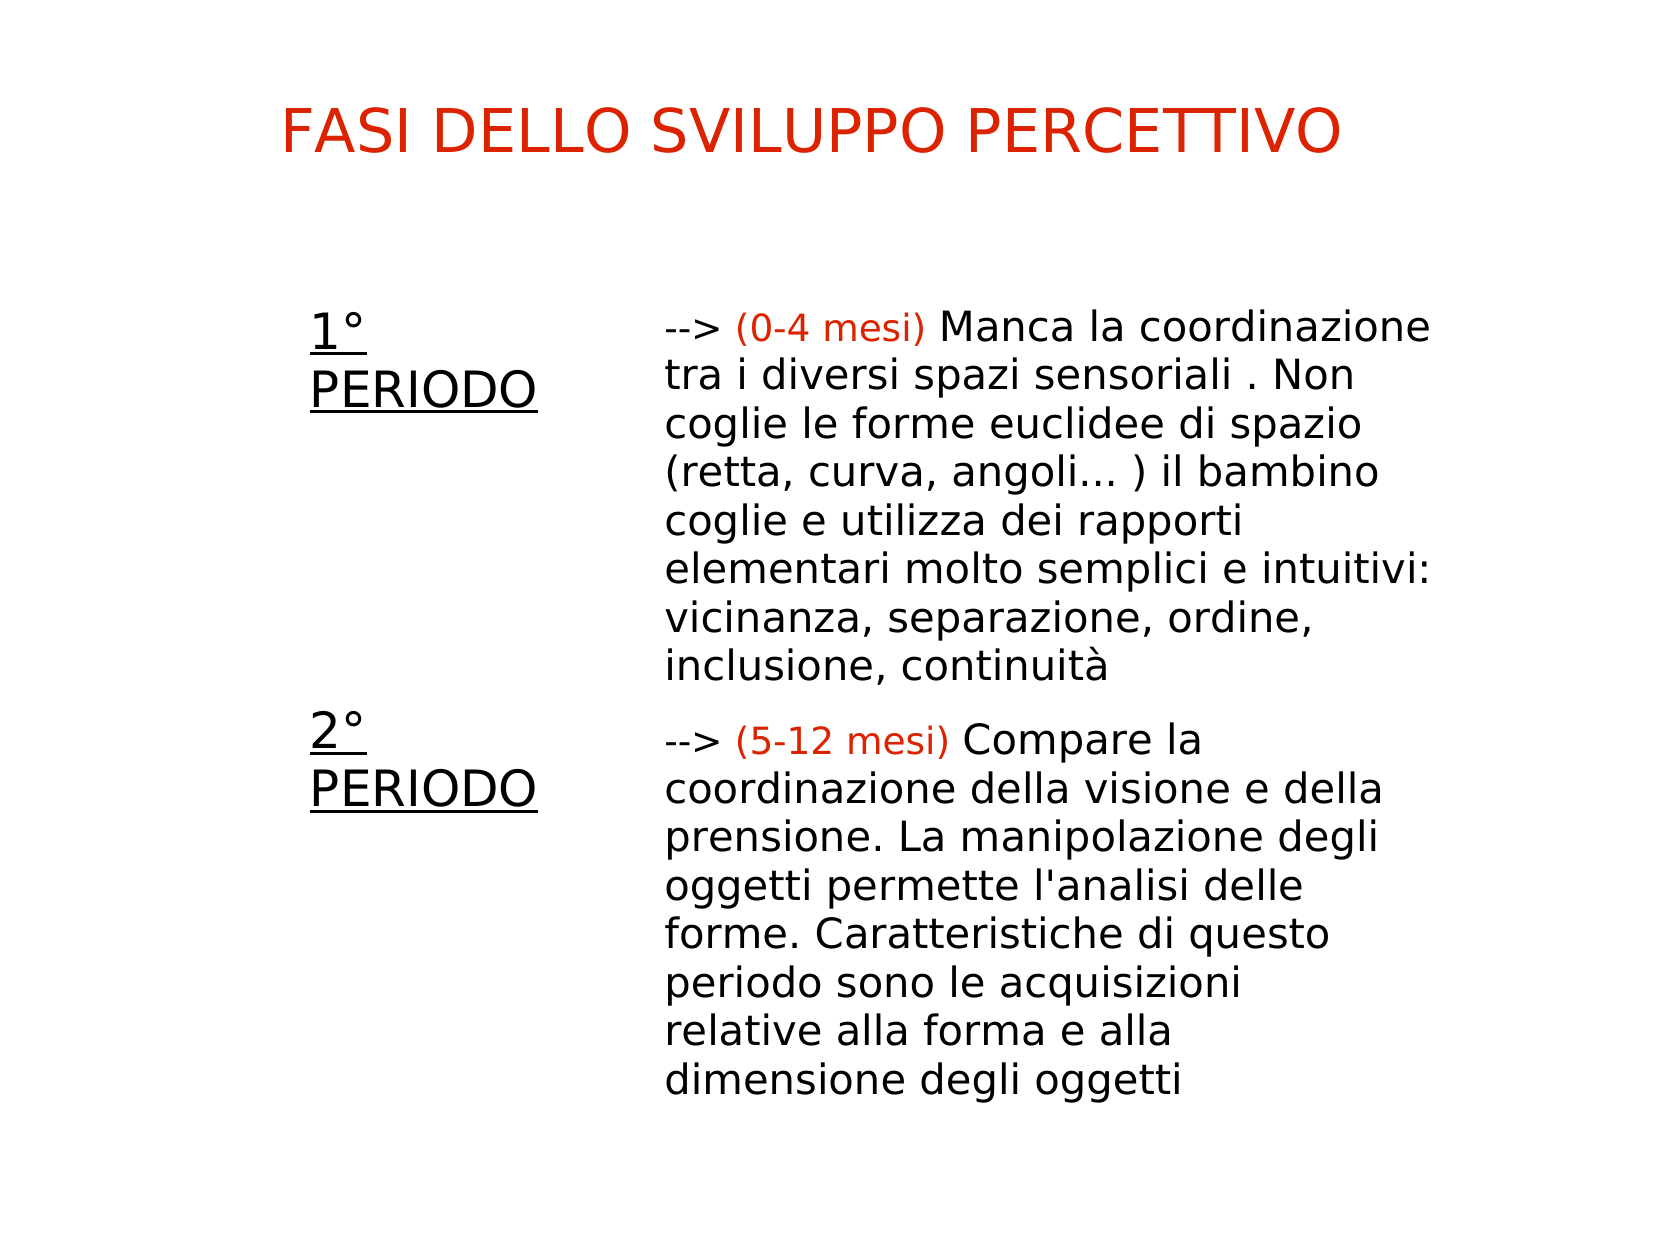

FASI DELLO SVILUPPO PERCETTIVO
1° PERIODO
--> (0-4 mesi) Manca la coordinazione tra i diversi spazi sensoriali . Non coglie le forme euclidee di spazio (retta, curva, angoli... ) il bambino coglie e utilizza dei rapporti elementari molto semplici e intuiti­vi: vicinanza, separazione, ordine, inclusione, continuità
2° PERIODO
--> (5-12 mesi) Compare la coordinazione della visione e della pren­sione. La mani­polazione degli oggetti permette l'analisi delle forme. Caratteristiche di questo periodo sono le acquisizioni relative alla forma e alla dimensione degli oggetti